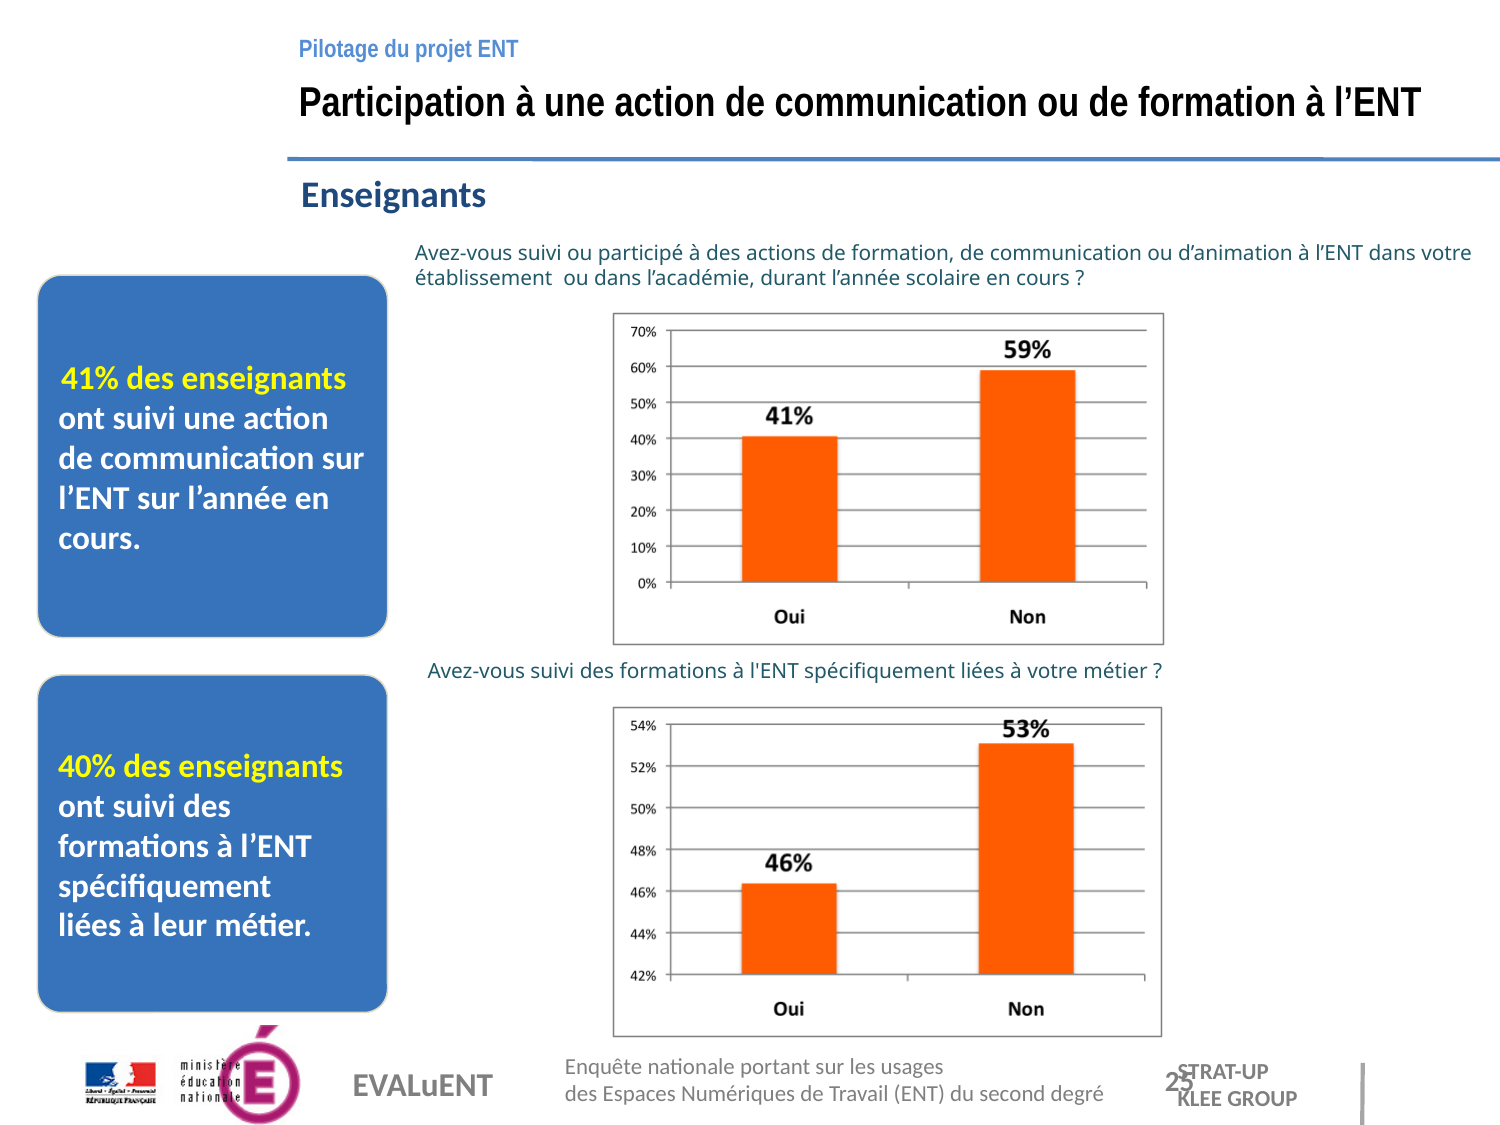

Pilotage du projet ENT
Participation à une action de communication ou de formation à l’ENT
Enseignants
Avez-vous suivi ou participé à des actions de formation, de communication ou d’animation à l’ENT dans votre établissement ou dans l’académie, durant l’année scolaire en cours ?
41% des enseignants
ont suivi une action
de communication sur l’ENT sur l’année en cours.
Avez-vous suivi des formations à l'ENT spécifiquement liées à votre métier ?
40% des enseignants ont suivi des formations à l’ENT spécifiquement
liées à leur métier.